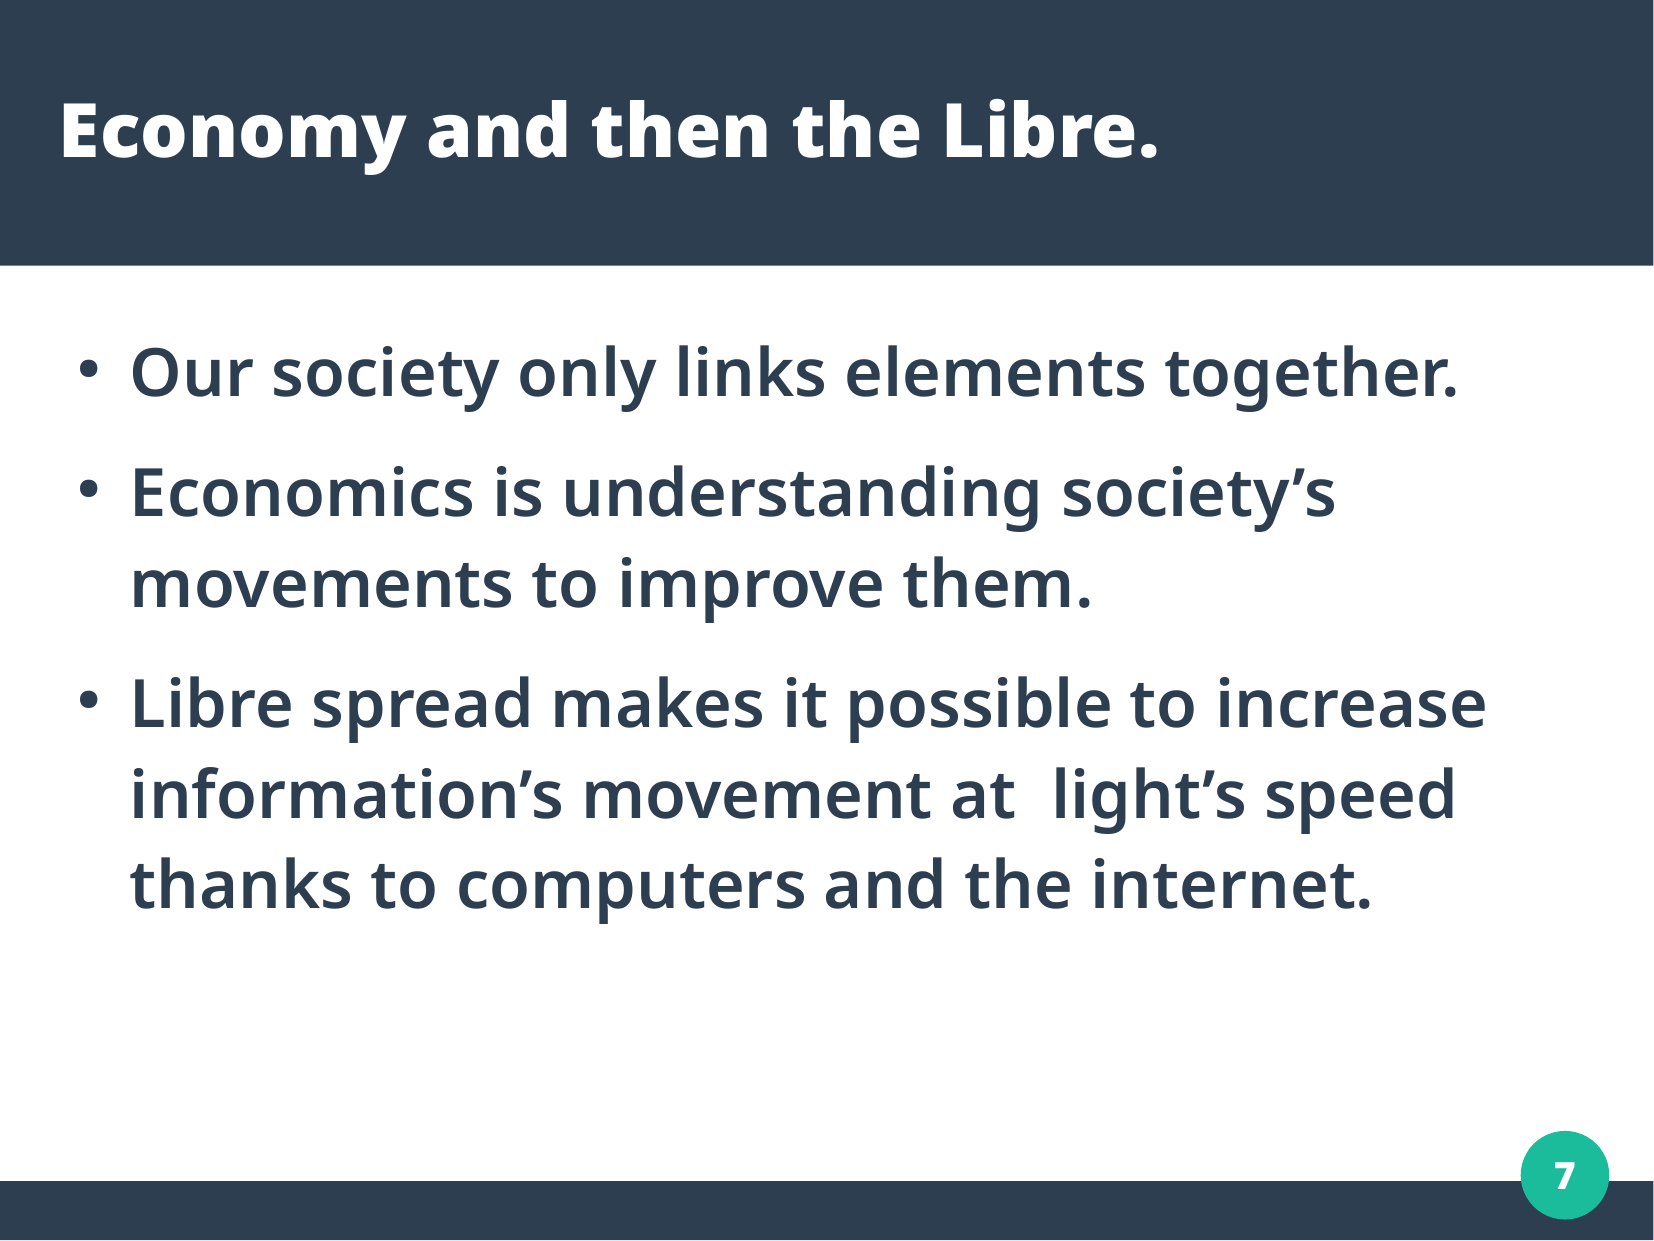

# Economy and then the Libre.
Our society only links elements together.
Economics is understanding society’s movements to improve them.
Libre spread makes it possible to increase information’s movement at light’s speed thanks to computers and the internet.
7